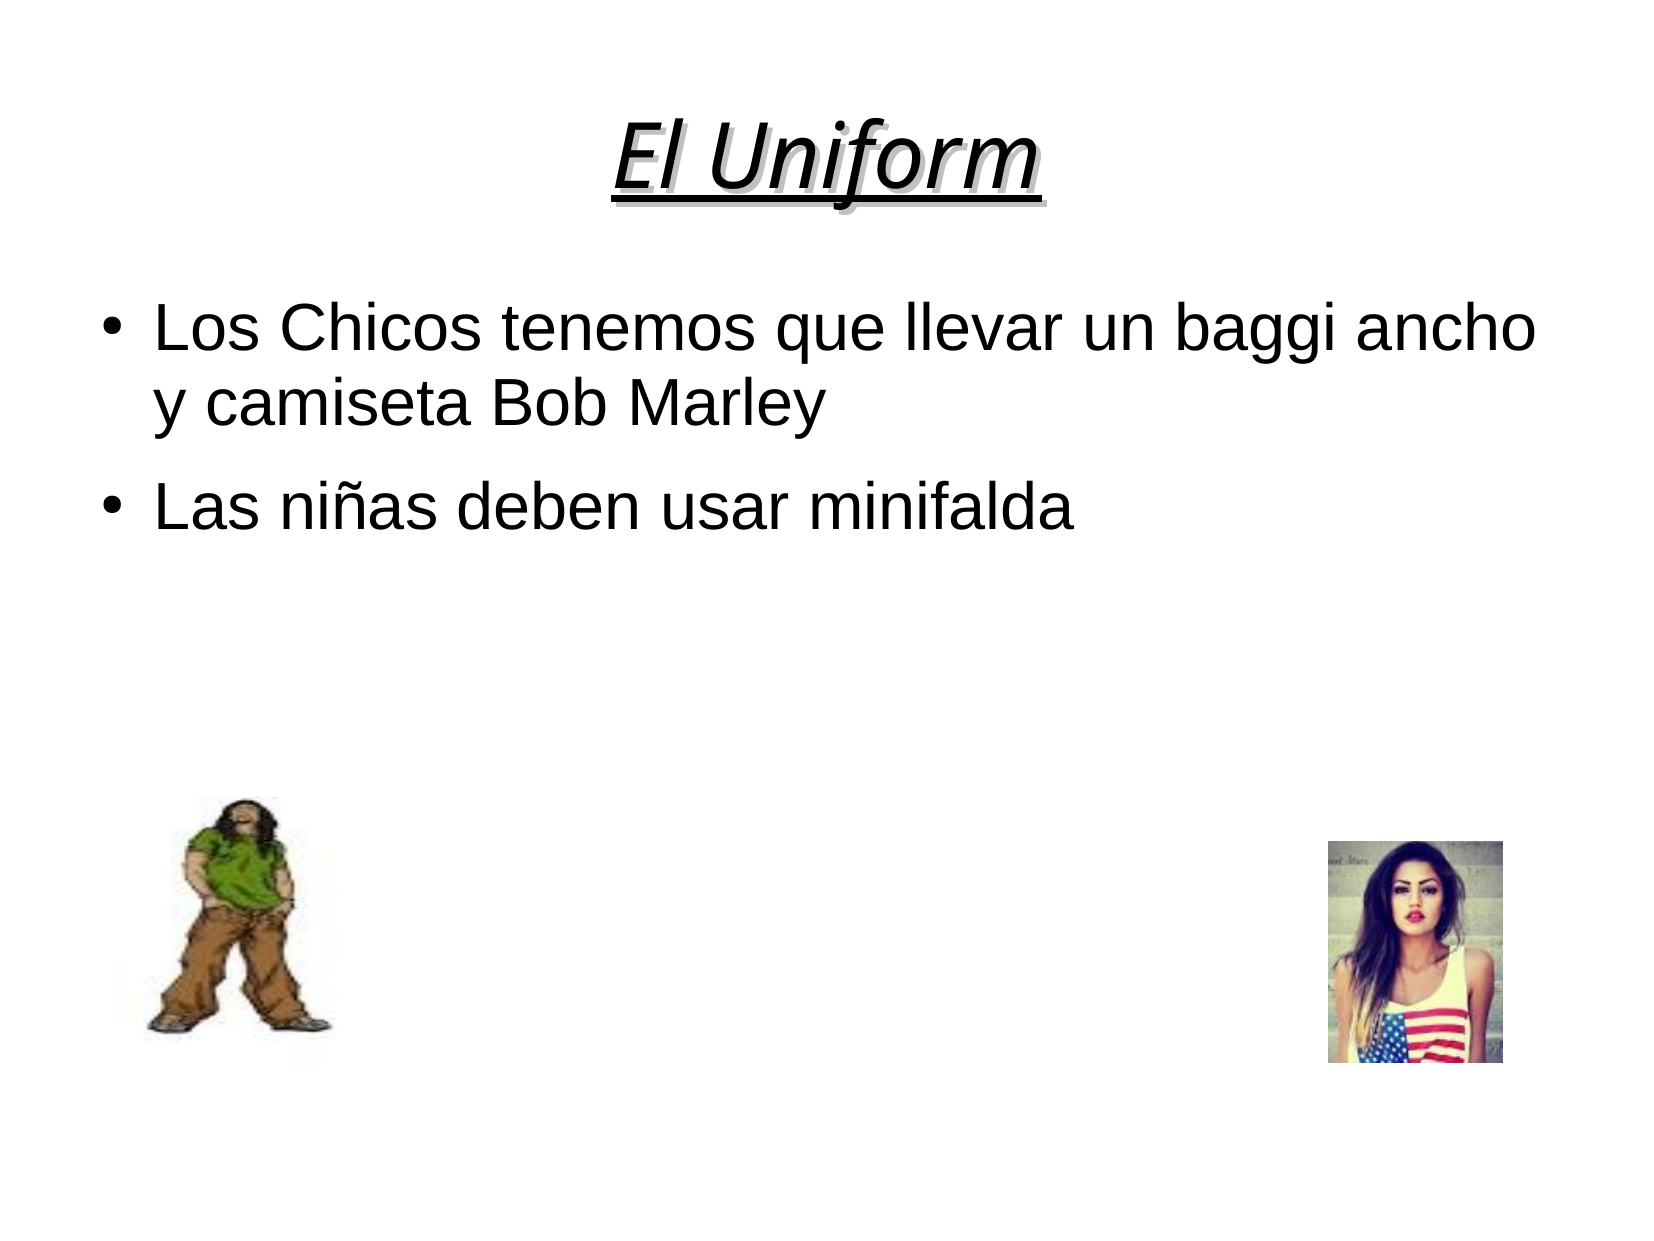

# El Uniform
Los Chicos tenemos que llevar un baggi ancho y camiseta Bob Marley
Las niñas deben usar minifalda